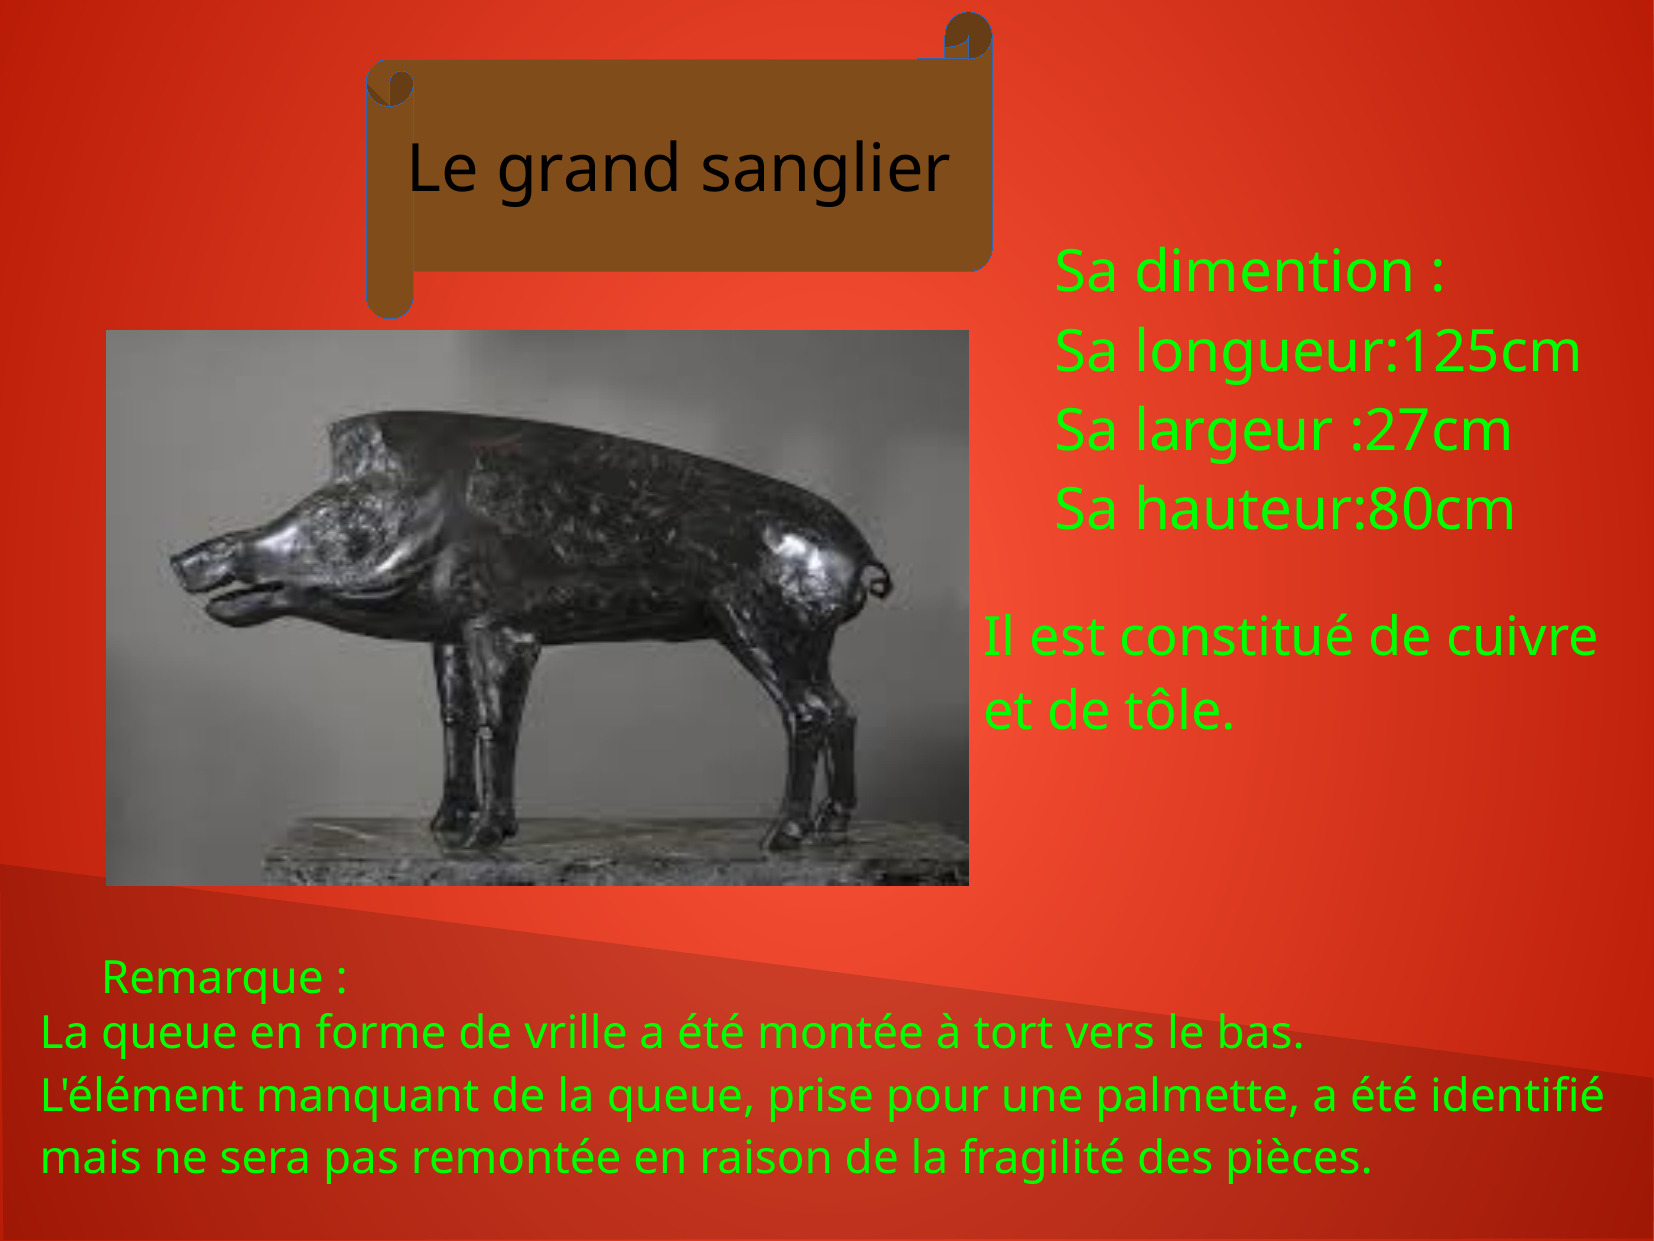

Le grand sanglier
Sa dimention :
Sa longueur:125cm
Sa largeur :27cm
Sa hauteur:80cm
Il est constitué de cuivre et de tôle.
Remarque :
La queue en forme de vrille a été montée à tort vers le bas.
L'élément manquant de la queue, prise pour une palmette, a été identifié
mais ne sera pas remontée en raison de la fragilité des pièces.